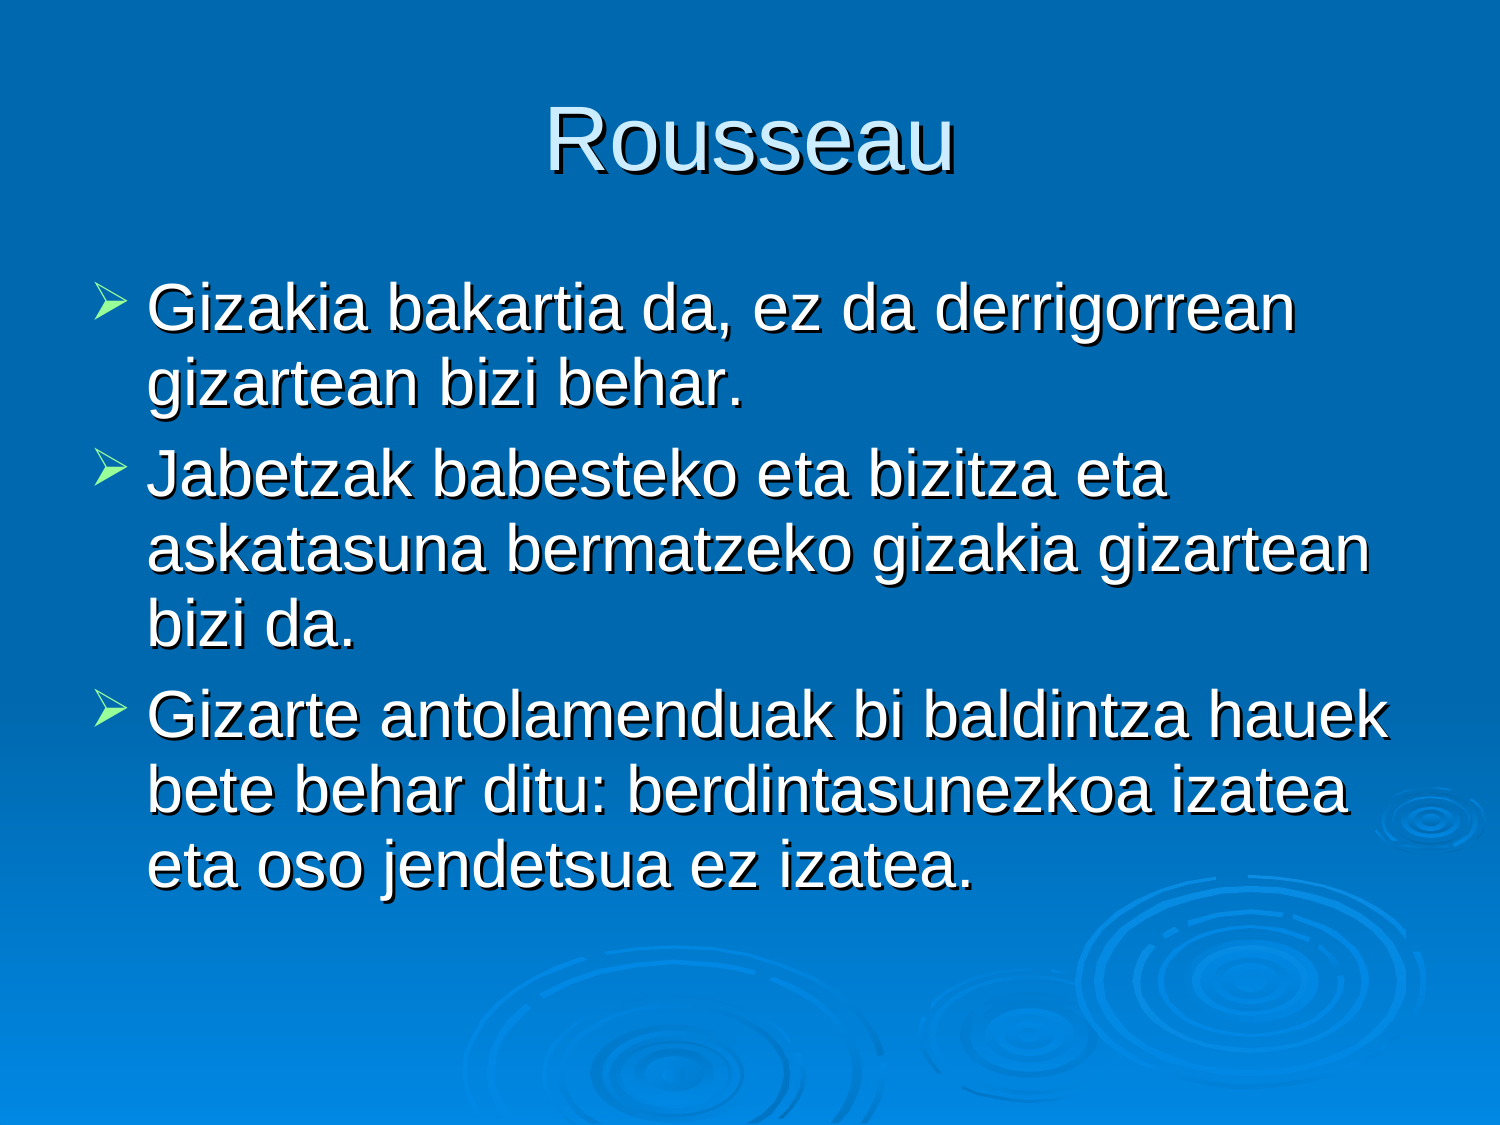

# Rousseau
Gizakia bakartia da, ez da derrigorrean gizartean bizi behar.
Jabetzak babesteko eta bizitza eta askatasuna bermatzeko gizakia gizartean bizi da.
Gizarte antolamenduak bi baldintza hauek bete behar ditu: berdintasunezkoa izatea eta oso jendetsua ez izatea.